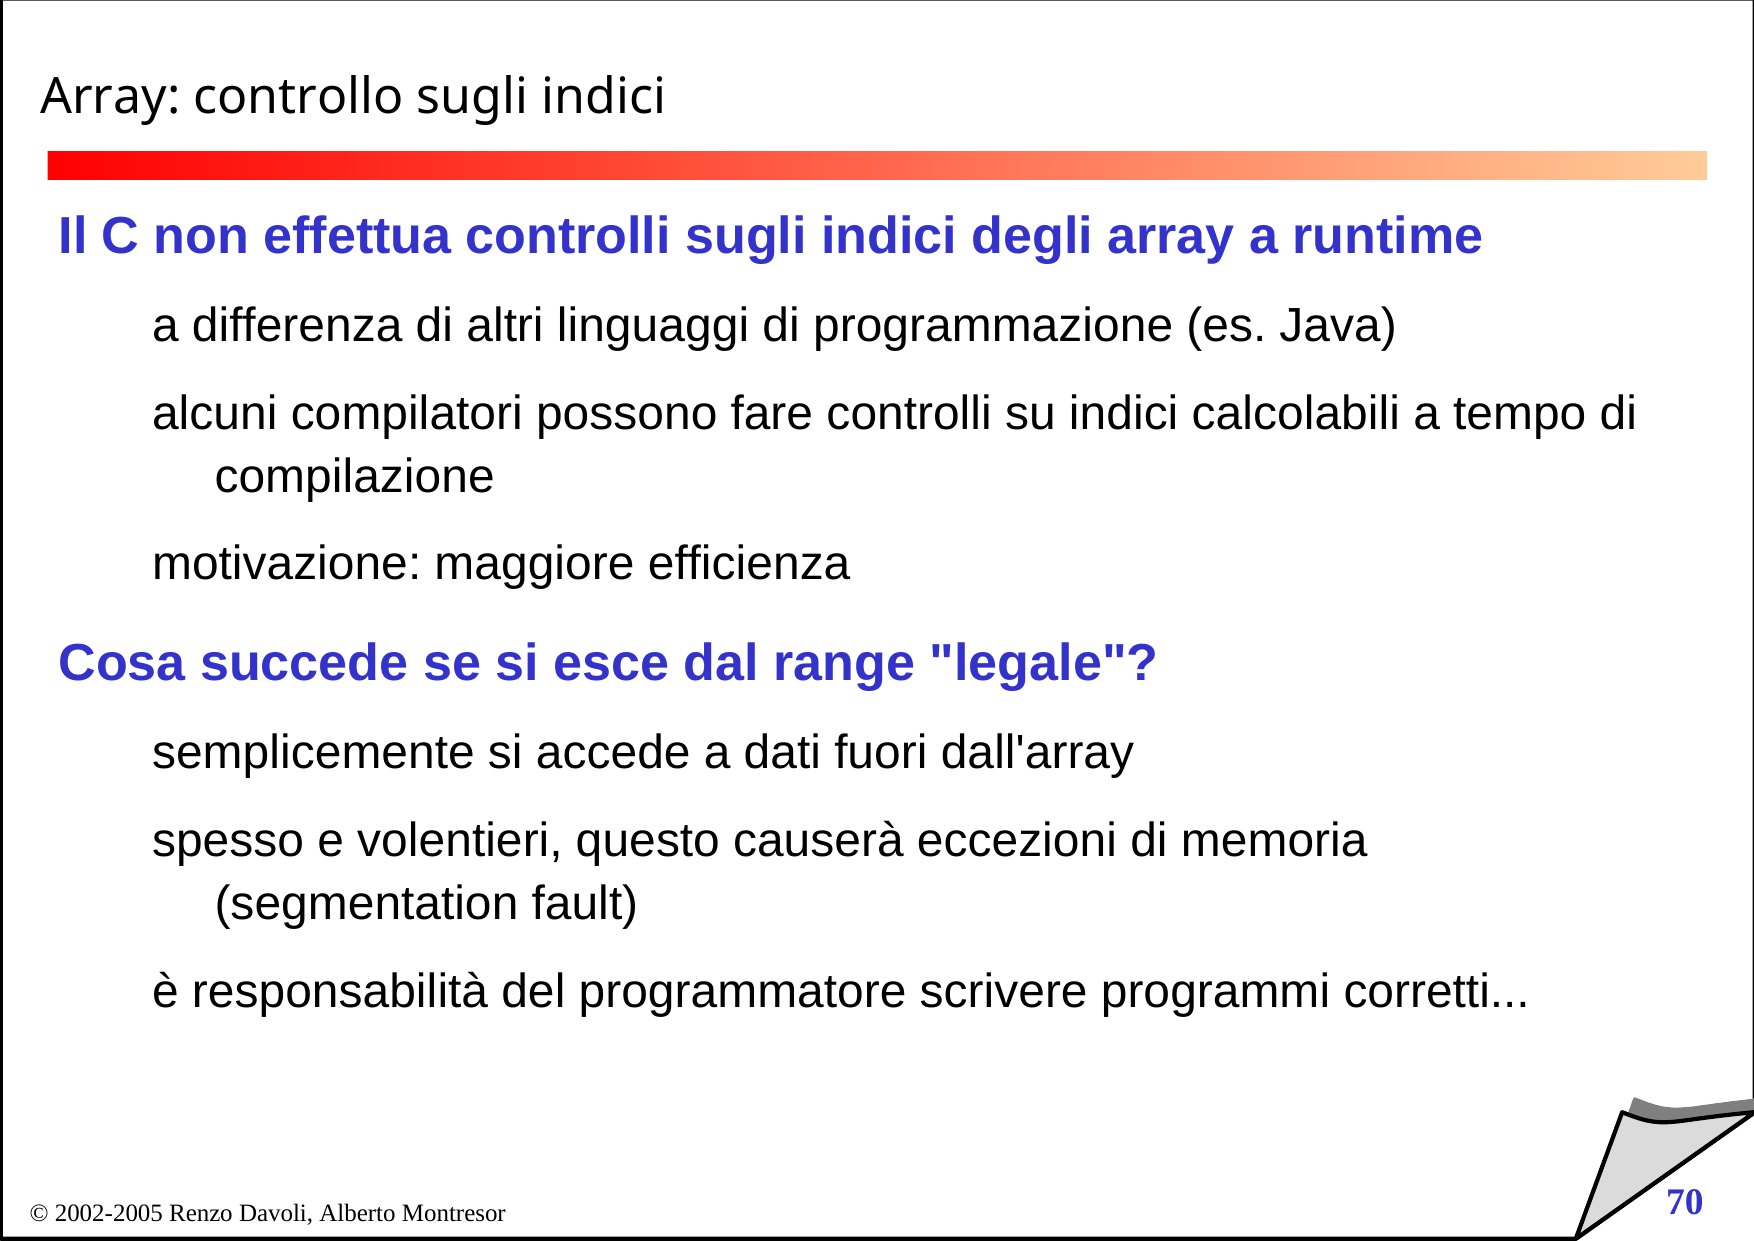

# Array: controllo sugli indici
Il C non effettua controlli sugli indici degli array a runtime
a differenza di altri linguaggi di programmazione (es. Java)
alcuni compilatori possono fare controlli su indici calcolabili a tempo di compilazione
motivazione: maggiore efficienza
Cosa succede se si esce dal range "legale"?
semplicemente si accede a dati fuori dall'array
spesso e volentieri, questo causerà eccezioni di memoria
(segmentation fault)
è responsabilità del programmatore scrivere programmi corretti...